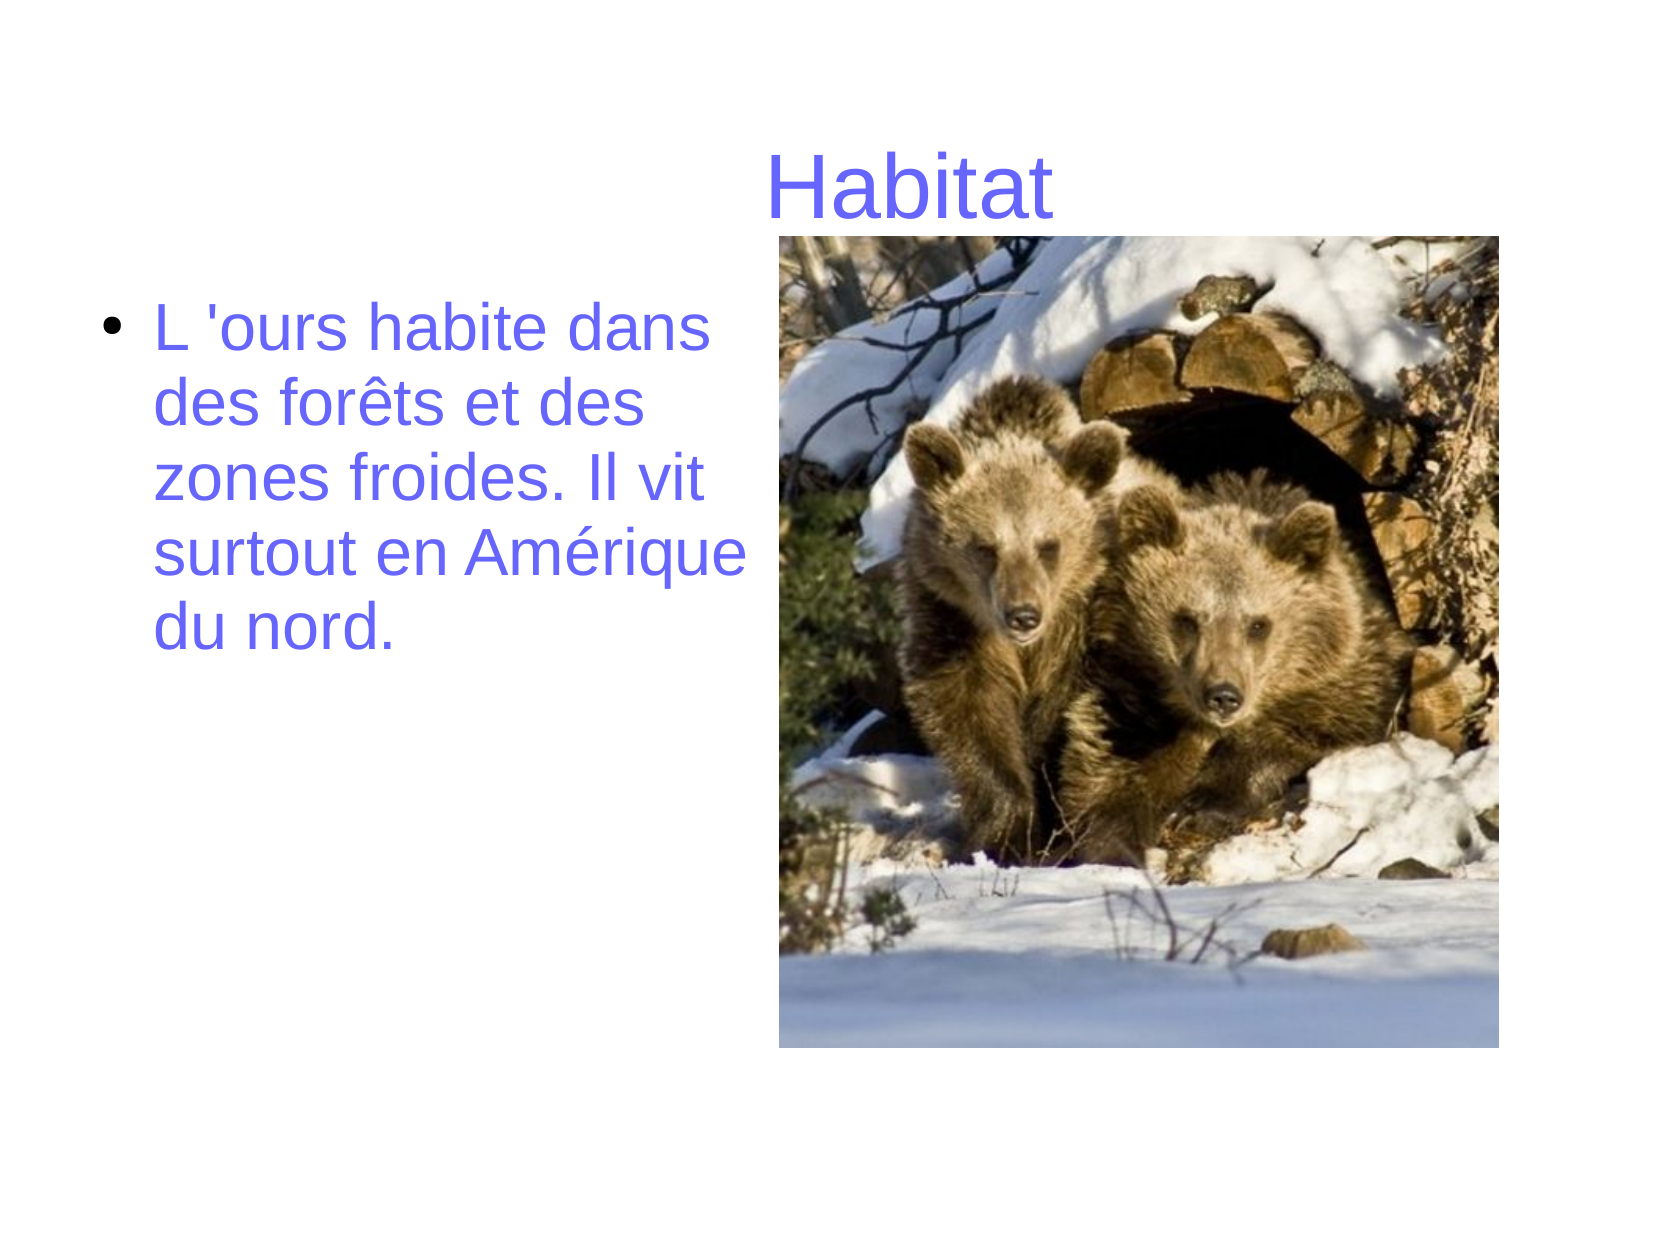

# Habitat
L 'ours habite dans des forêts et des zones froides. Il vit surtout en Amérique du nord.